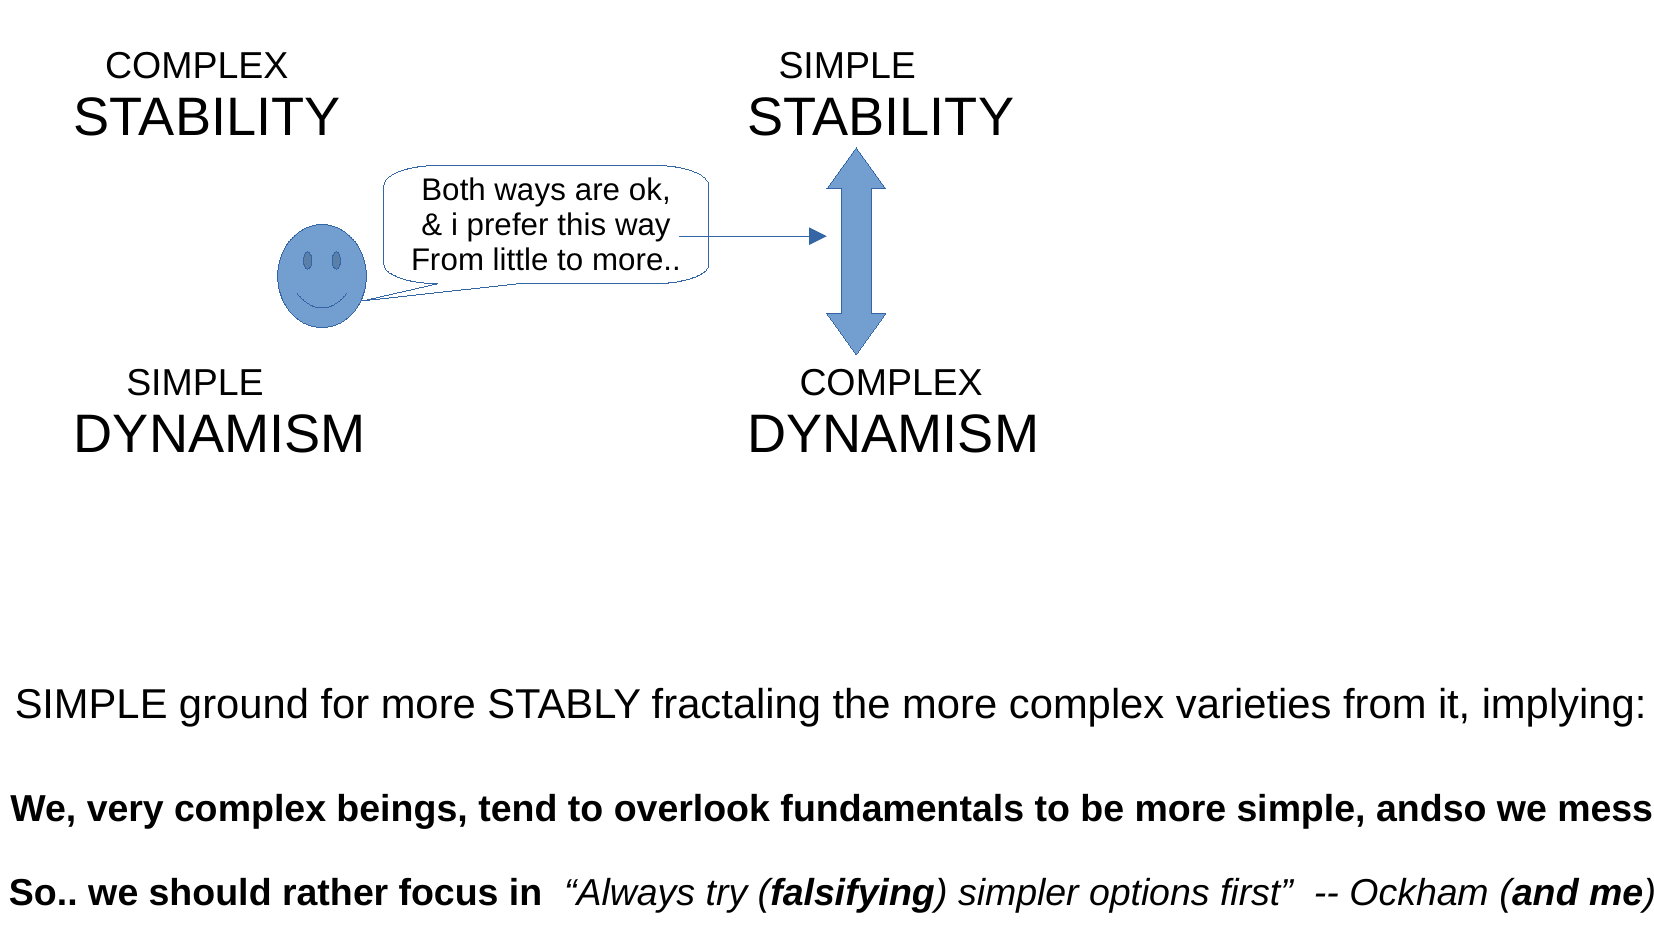

COMPLEX
STABILITY
 SIMPLE
STABILITY
Both ways are ok,
& i prefer this way
From little to more..
 SIMPLE
DYNAMISM
 COMPLEX
DYNAMISM
SIMPLE ground for more STABLY fractaling the more complex varieties from it, implying:
We, very complex beings, tend to overlook fundamentals to be more simple, andso we mess
So.. we should rather focus in “Always try (falsifying) simpler options first” -- Ockham (and me)